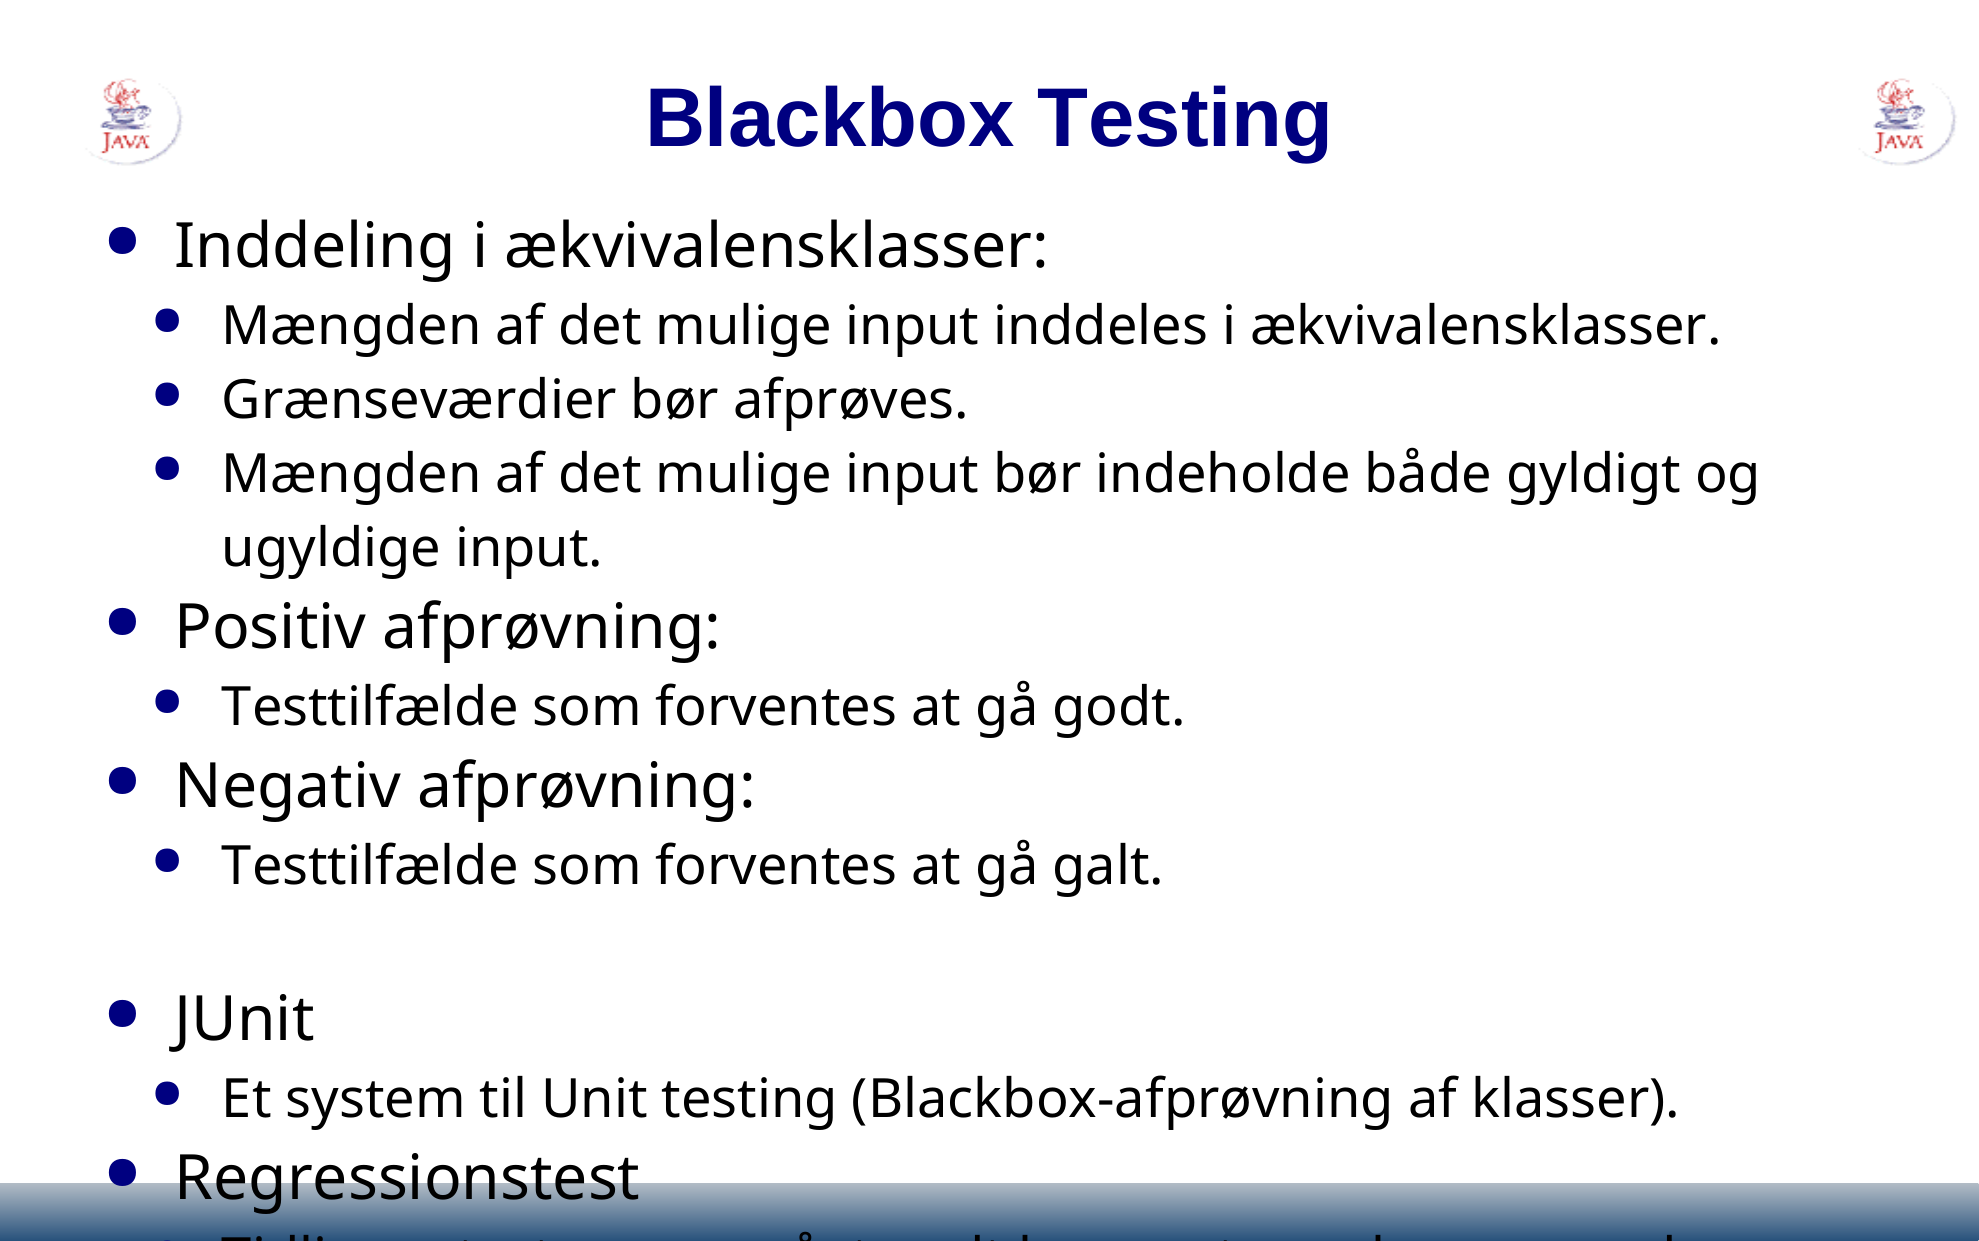

# Blackbox Testing
Inddeling i ækvivalensklasser:
Mængden af det mulige input inddeles i ækvivalensklasser.
Grænseværdier bør afprøves.
Mængden af det mulige input bør indeholde både gyldigt og ugyldige input.
Positiv afprøvning:
Testtilfælde som forventes at gå godt.
Negativ afprøvning:
Testtilfælde som forventes at gå galt.
JUnit
Et system til Unit testing (Blackbox-afprøvning af klasser).
Regressionstest
Tidligere test som er gået godt bør gentages hver gang der er foretaget ændringer i klassen.